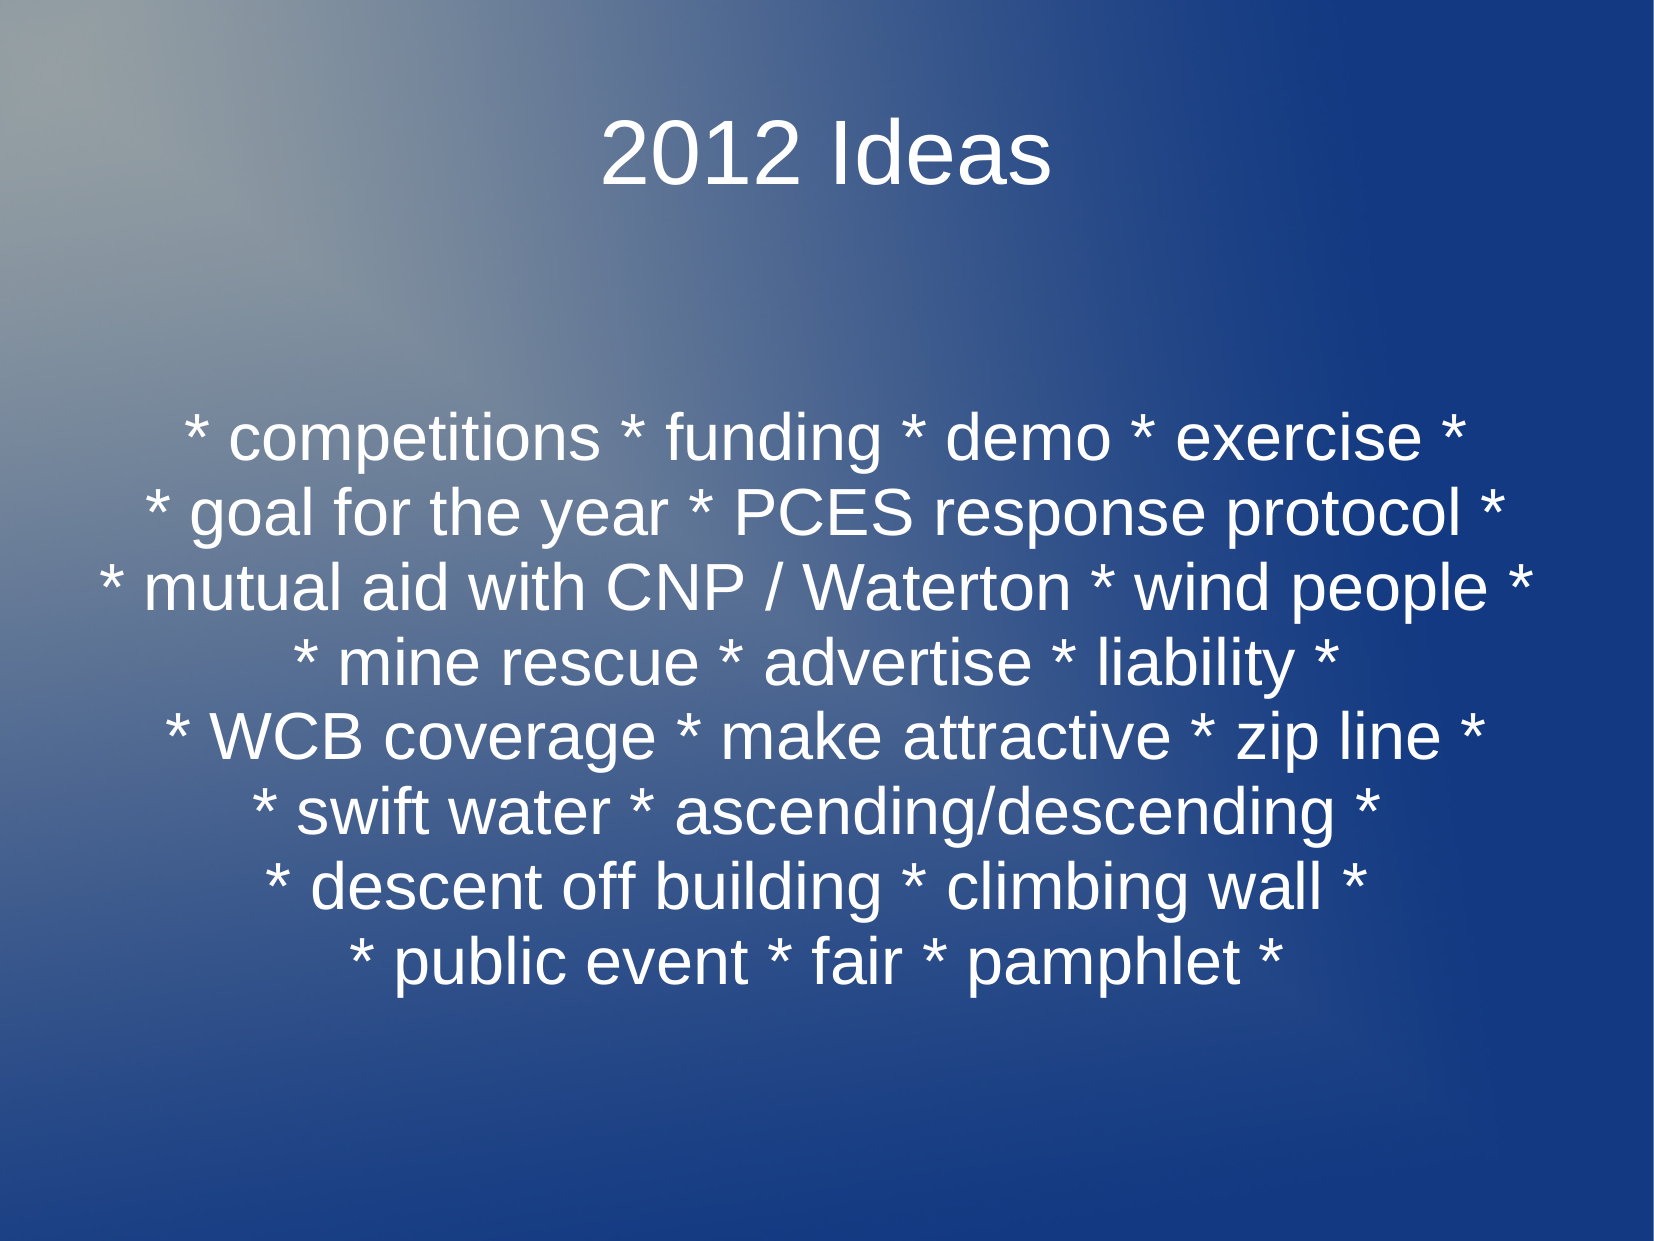

# 2012 Ideas
* competitions * funding * demo * exercise *
* goal for the year * PCES response protocol *
* mutual aid with CNP / Waterton * wind people *
* mine rescue * advertise * liability *
* WCB coverage * make attractive * zip line *
* swift water * ascending/descending *
* descent off building * climbing wall *
* public event * fair * pamphlet *